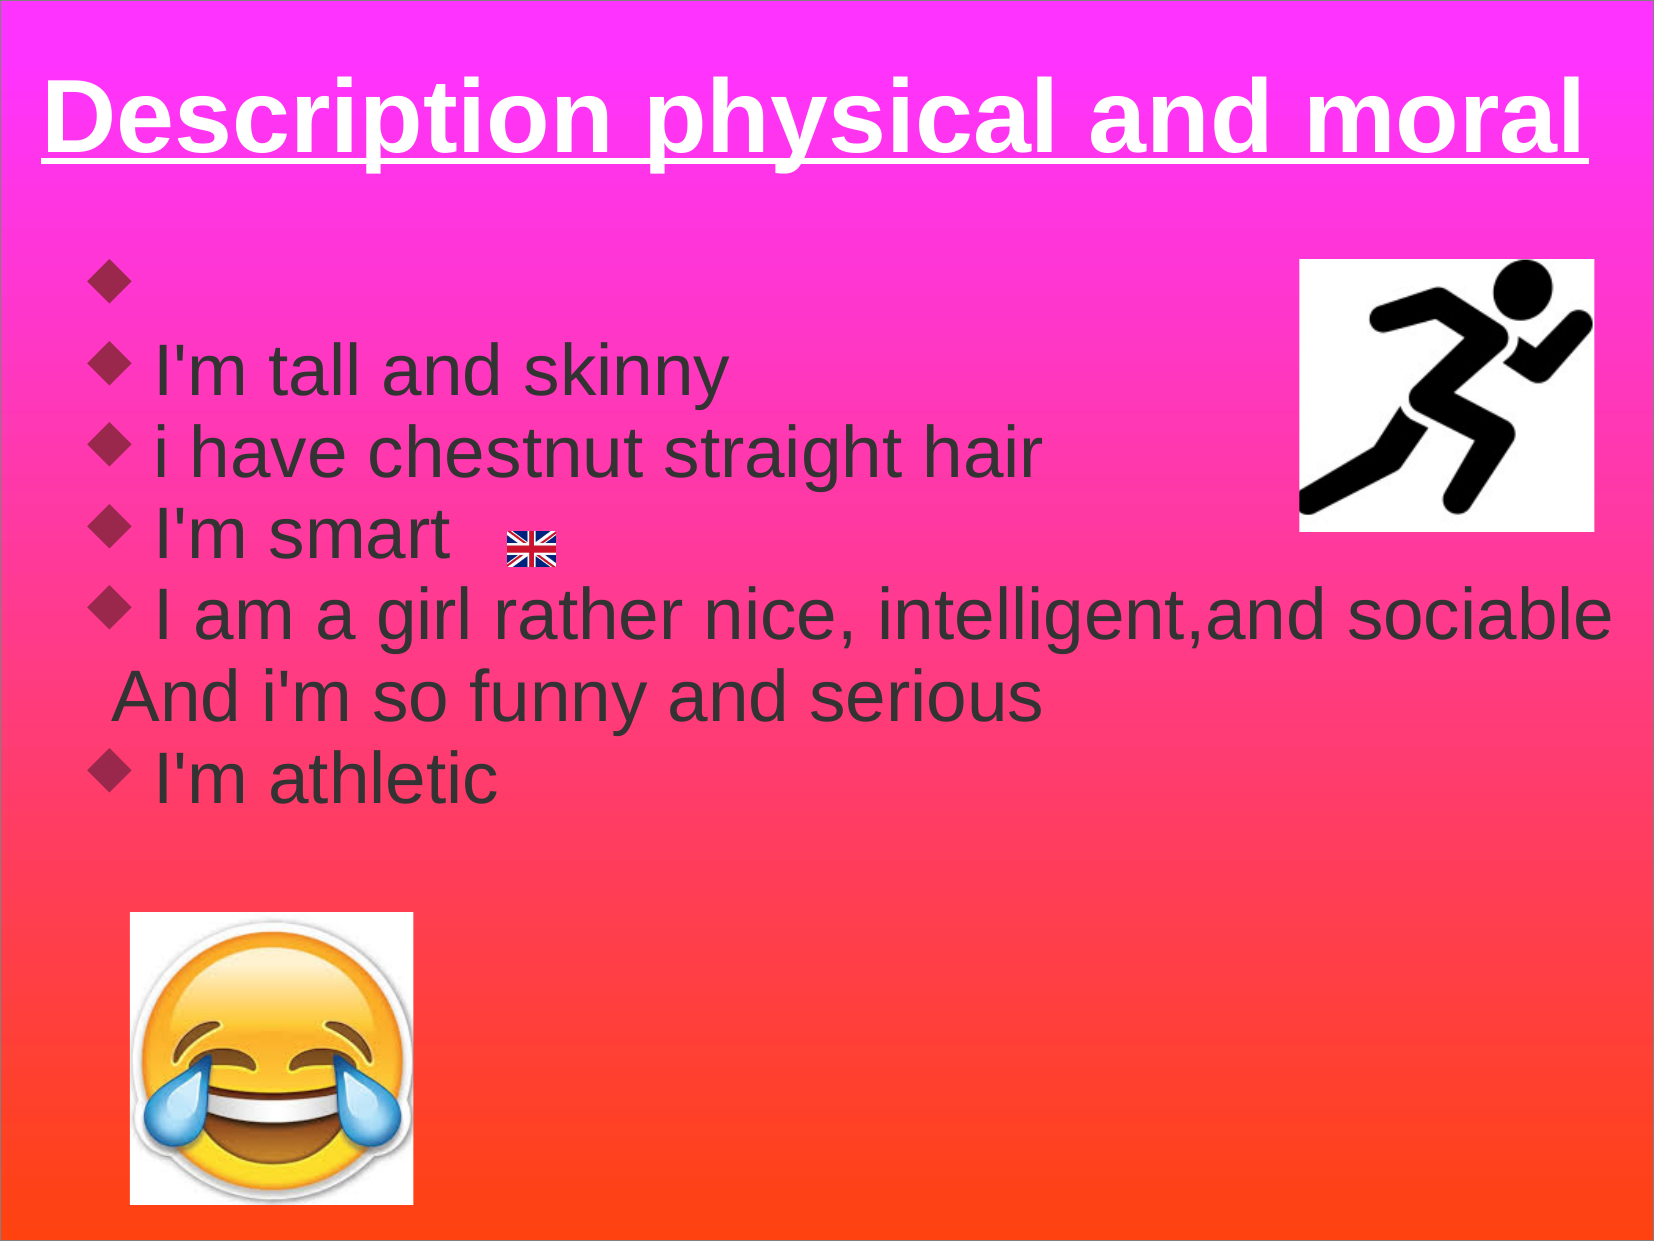

# Description physical and moral
I'm tall and skinny
i have chestnut straight hair
I'm smart
I am a girl rather nice, intelligent,and sociable
 And i'm so funny and serious
I'm athletic